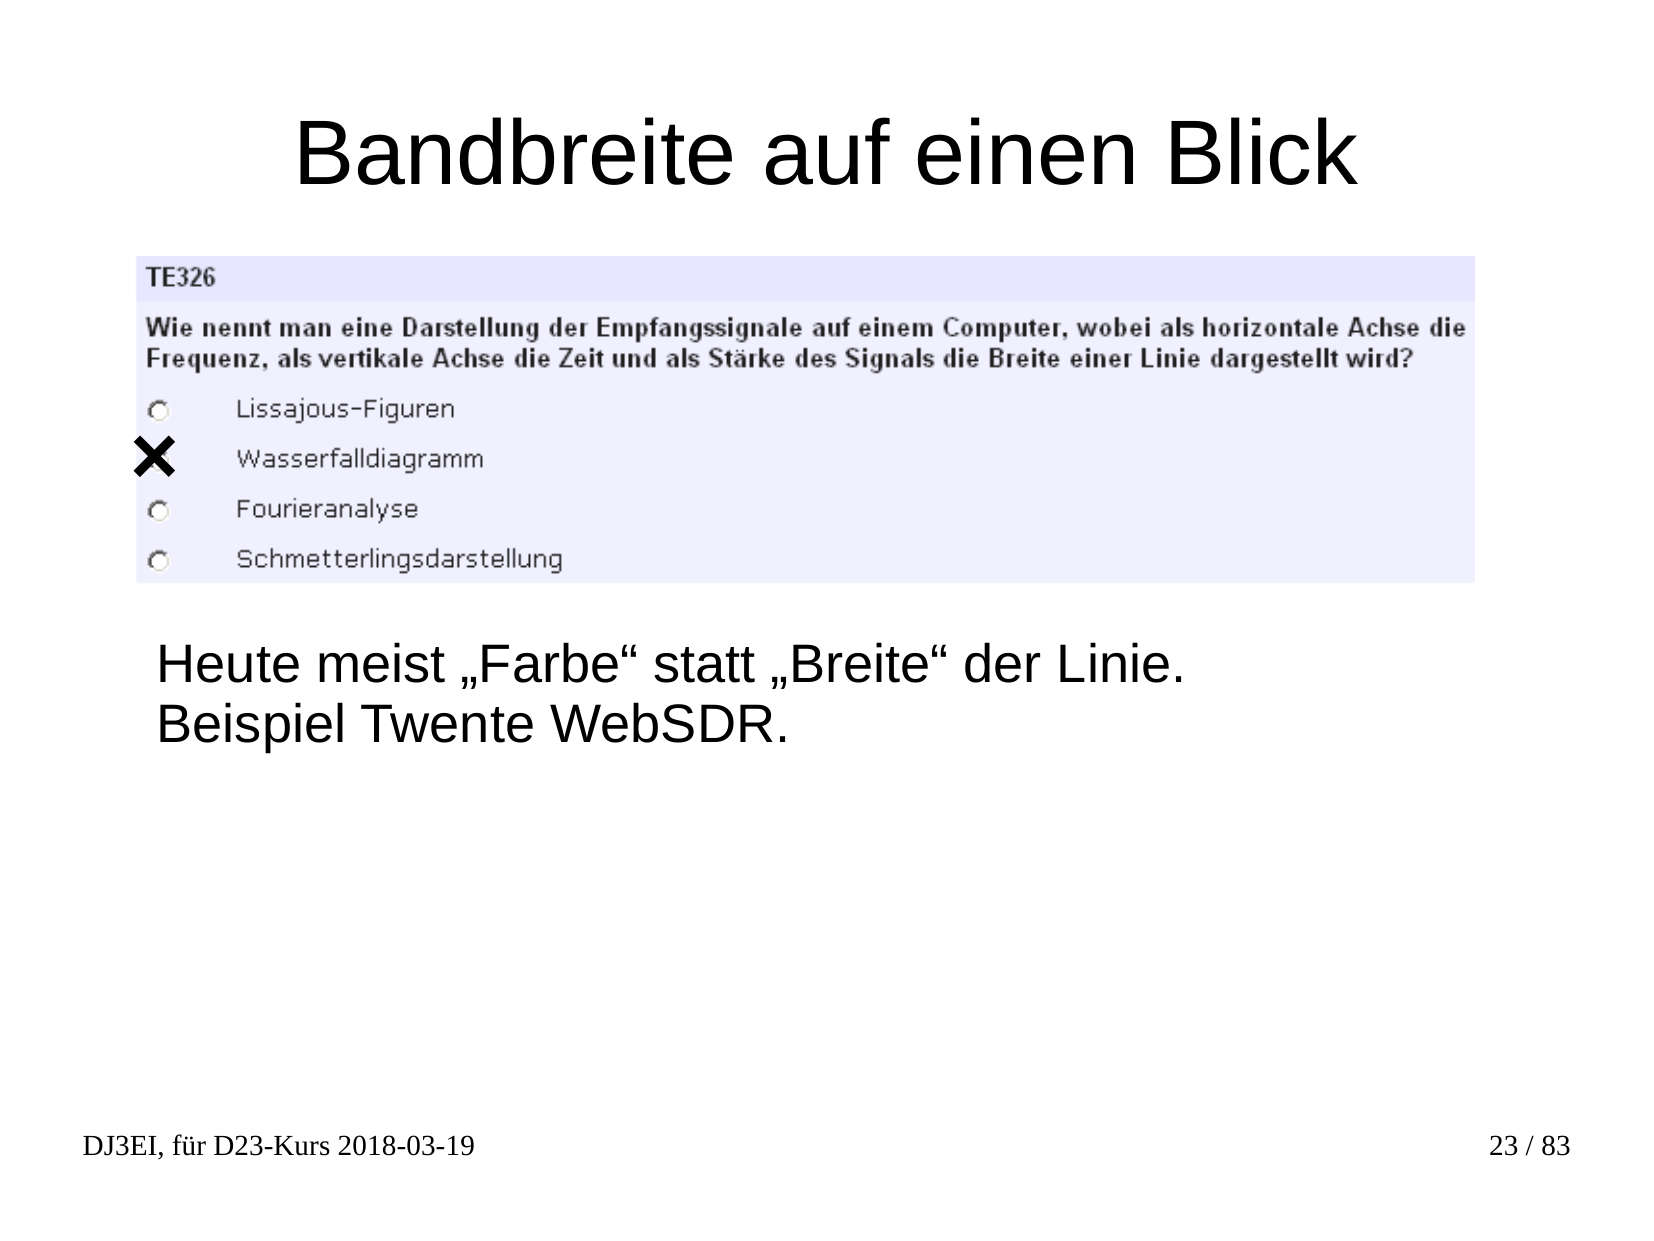

# Bandbreite auf einen Blick
×
Heute meist „Farbe“ statt „Breite“ der Linie.
Beispiel Twente WebSDR.
23